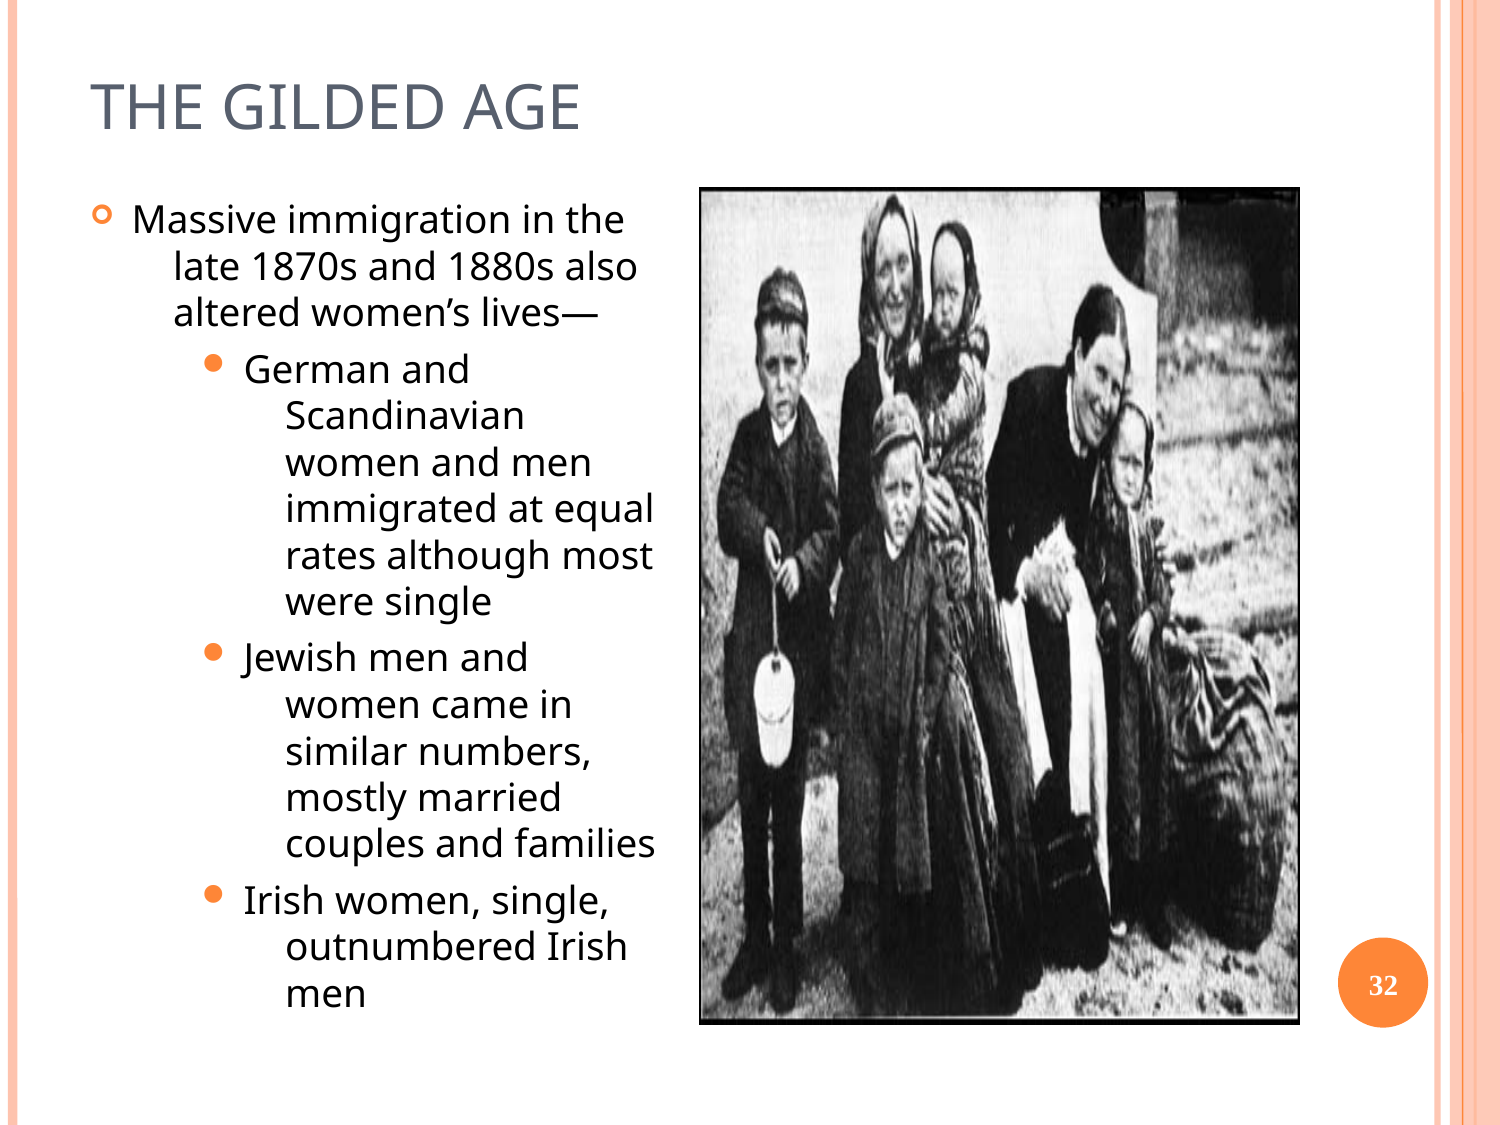

# The Gilded Age
Massive immigration in the late 1870s and 1880s also altered women’s lives—
German and Scandinavian women and men immigrated at equal rates although most were single
Jewish men and women came in similar numbers, mostly married couples and families
Irish women, single, outnumbered Irish men